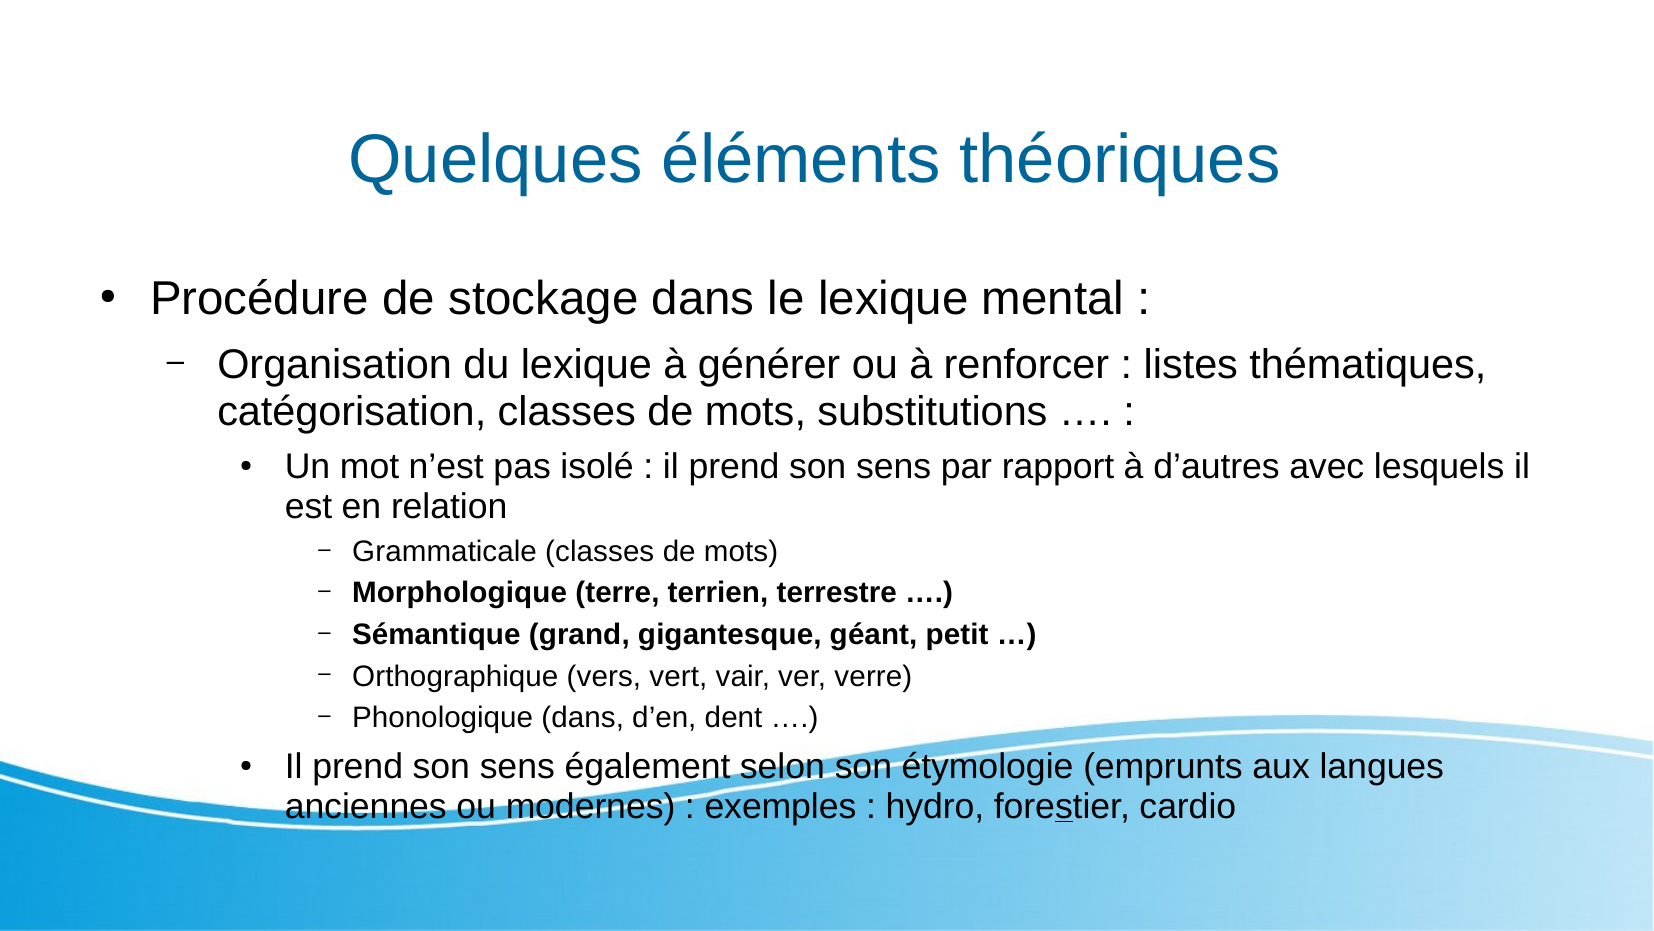

# Quelques éléments théoriques
Procédure de stockage dans le lexique mental :
Organisation du lexique à générer ou à renforcer : listes thématiques, catégorisation, classes de mots, substitutions …. :
Un mot n’est pas isolé : il prend son sens par rapport à d’autres avec lesquels il est en relation
Grammaticale (classes de mots)
Morphologique (terre, terrien, terrestre ….)
Sémantique (grand, gigantesque, géant, petit …)
Orthographique (vers, vert, vair, ver, verre)
Phonologique (dans, d’en, dent ….)
Il prend son sens également selon son étymologie (emprunts aux langues anciennes ou modernes) : exemples : hydro, forestier, cardio